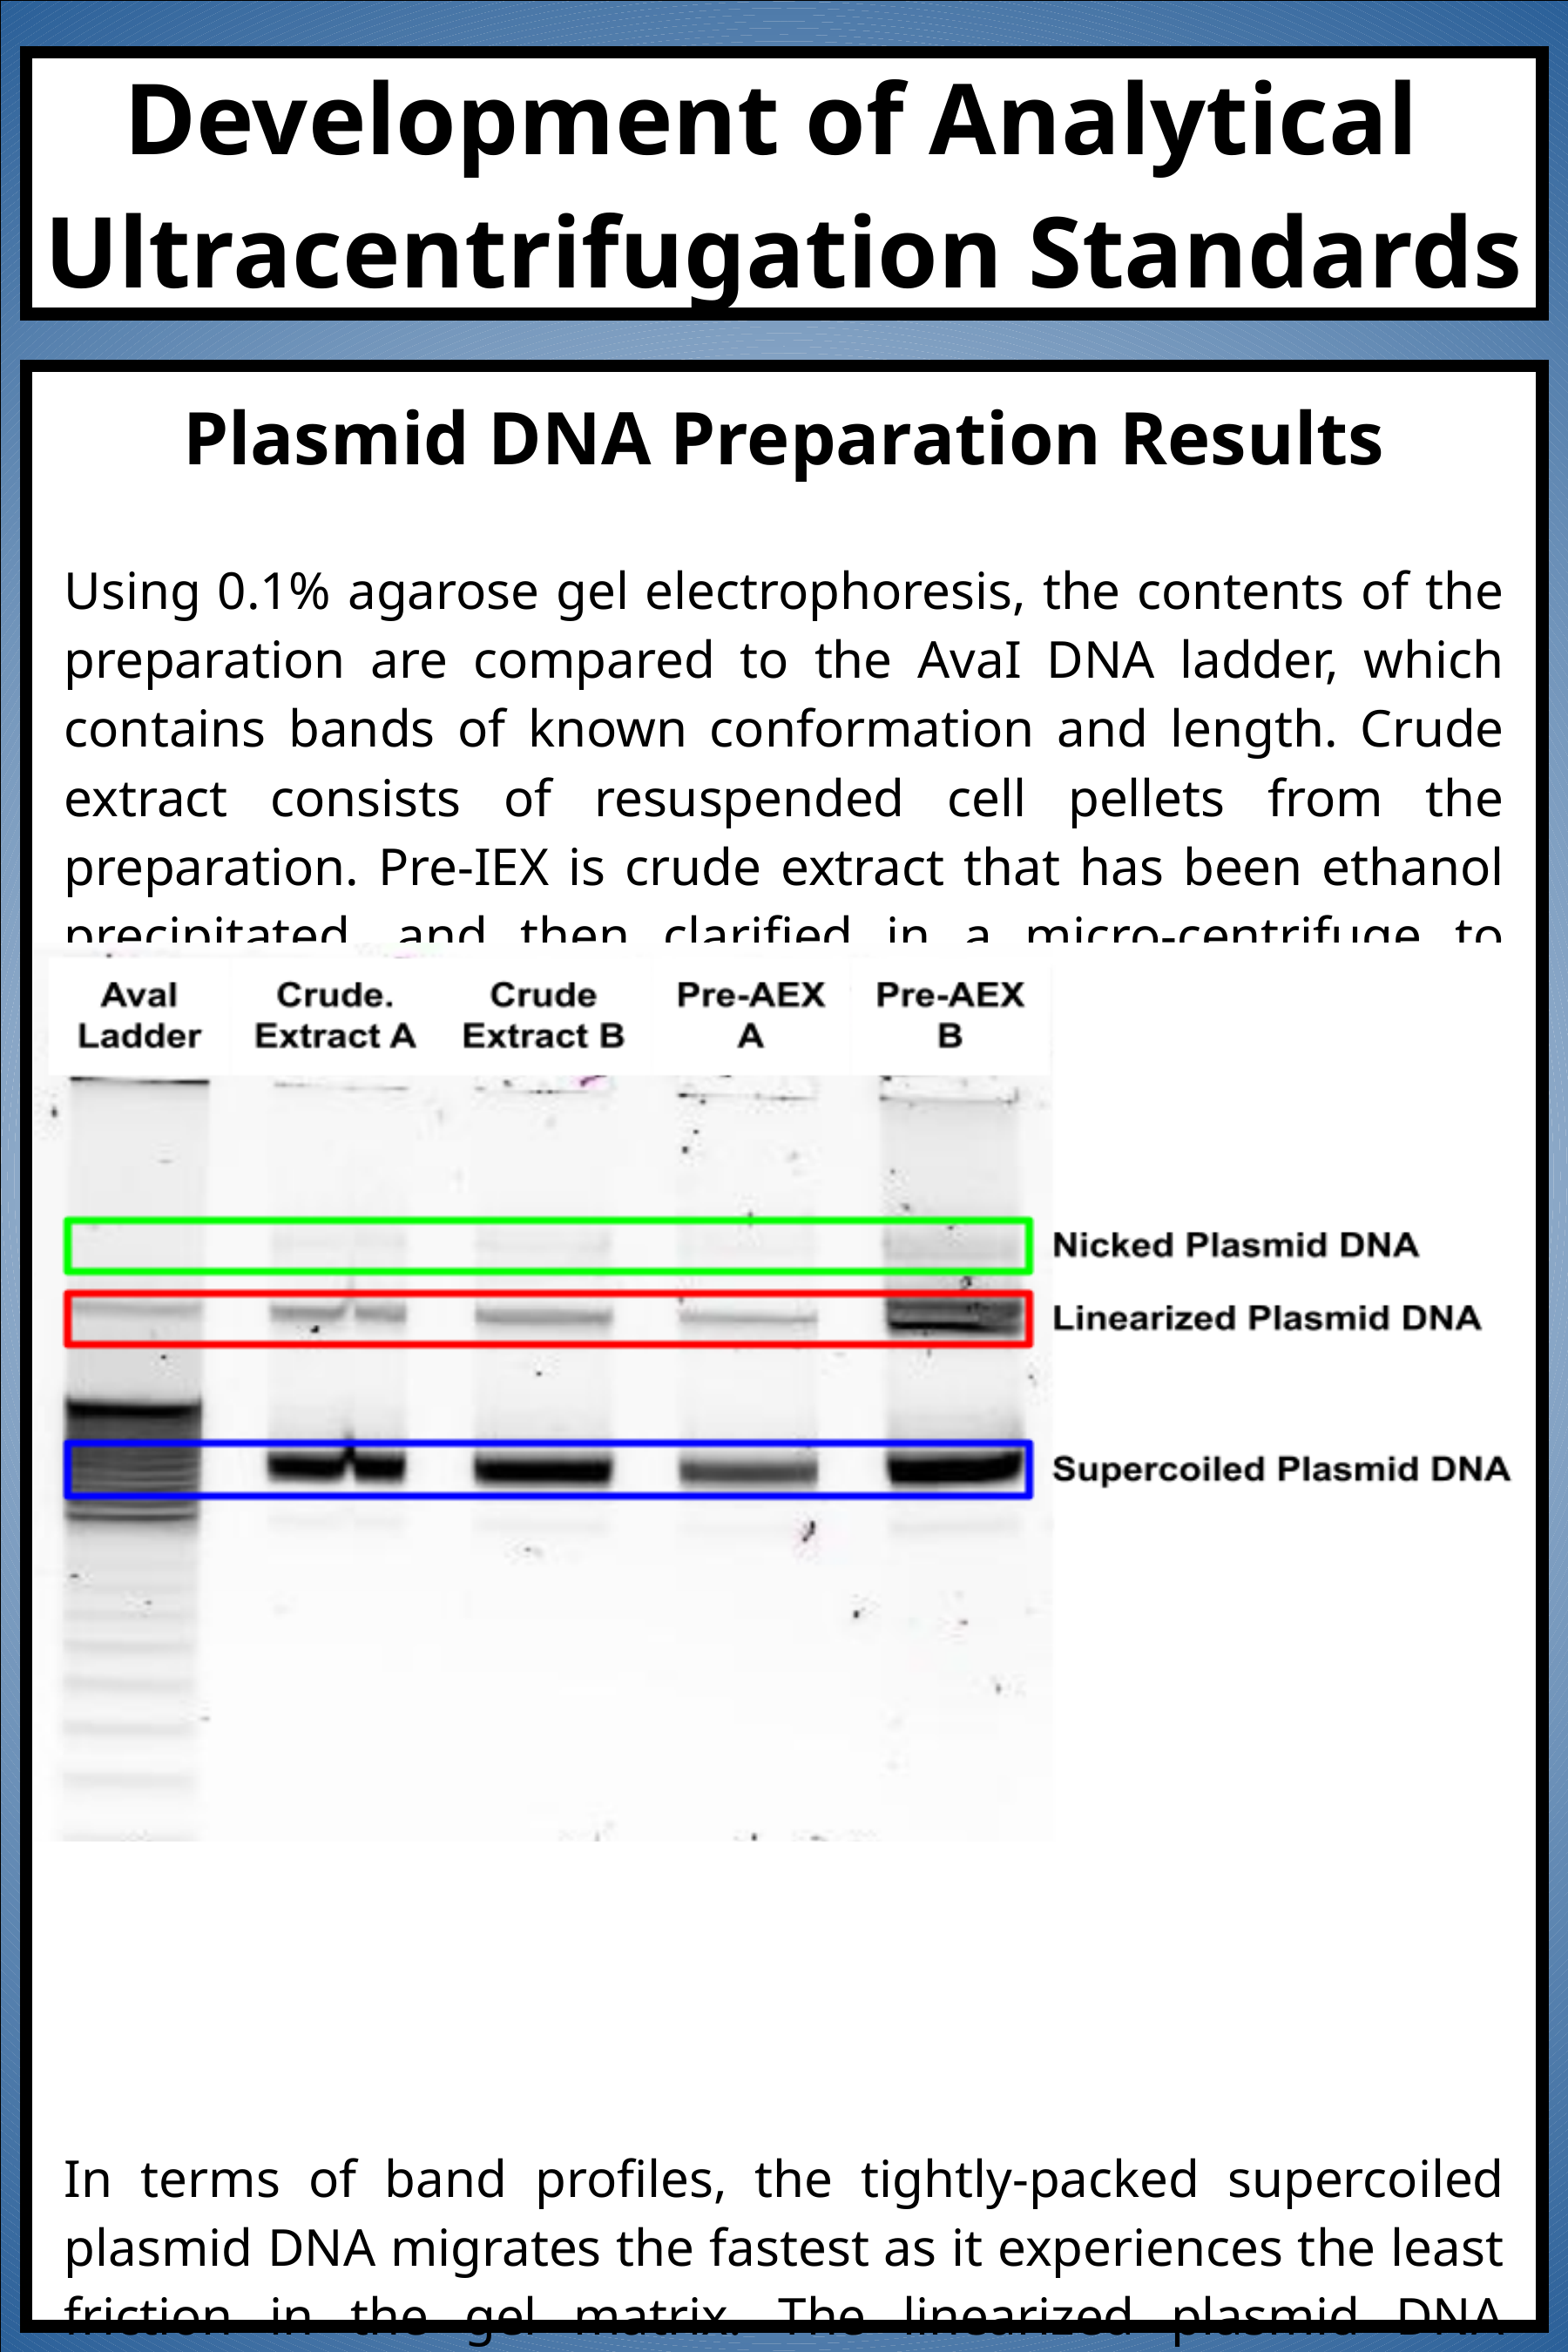

Development of Analytical
Ultracentrifugation Standards
Plasmid DNA Preparation Results
Using 0.1% agarose gel electrophoresis, the contents of the preparation are compared to the AvaI DNA ladder, which contains bands of known conformation and length. Crude extract consists of resuspended cell pellets from the preparation. Pre-IEX is crude extract that has been ethanol precipitated, and then clarified in a micro-centrifuge to remove any remaining cell-debris contaminants.
In terms of band profiles, the tightly-packed supercoiled plasmid DNA migrates the fastest as it experiences the least friction in the gel matrix. The linearized plasmid DNA migrates slower than the supercoiled plasmid DNA. The nicked-circular plasmid DNA, where the supercoiled conformation of the plasmid DNA has been broken, migrates at the slowest rate due to the comparatively larger friction it experiences in the gel matrix.